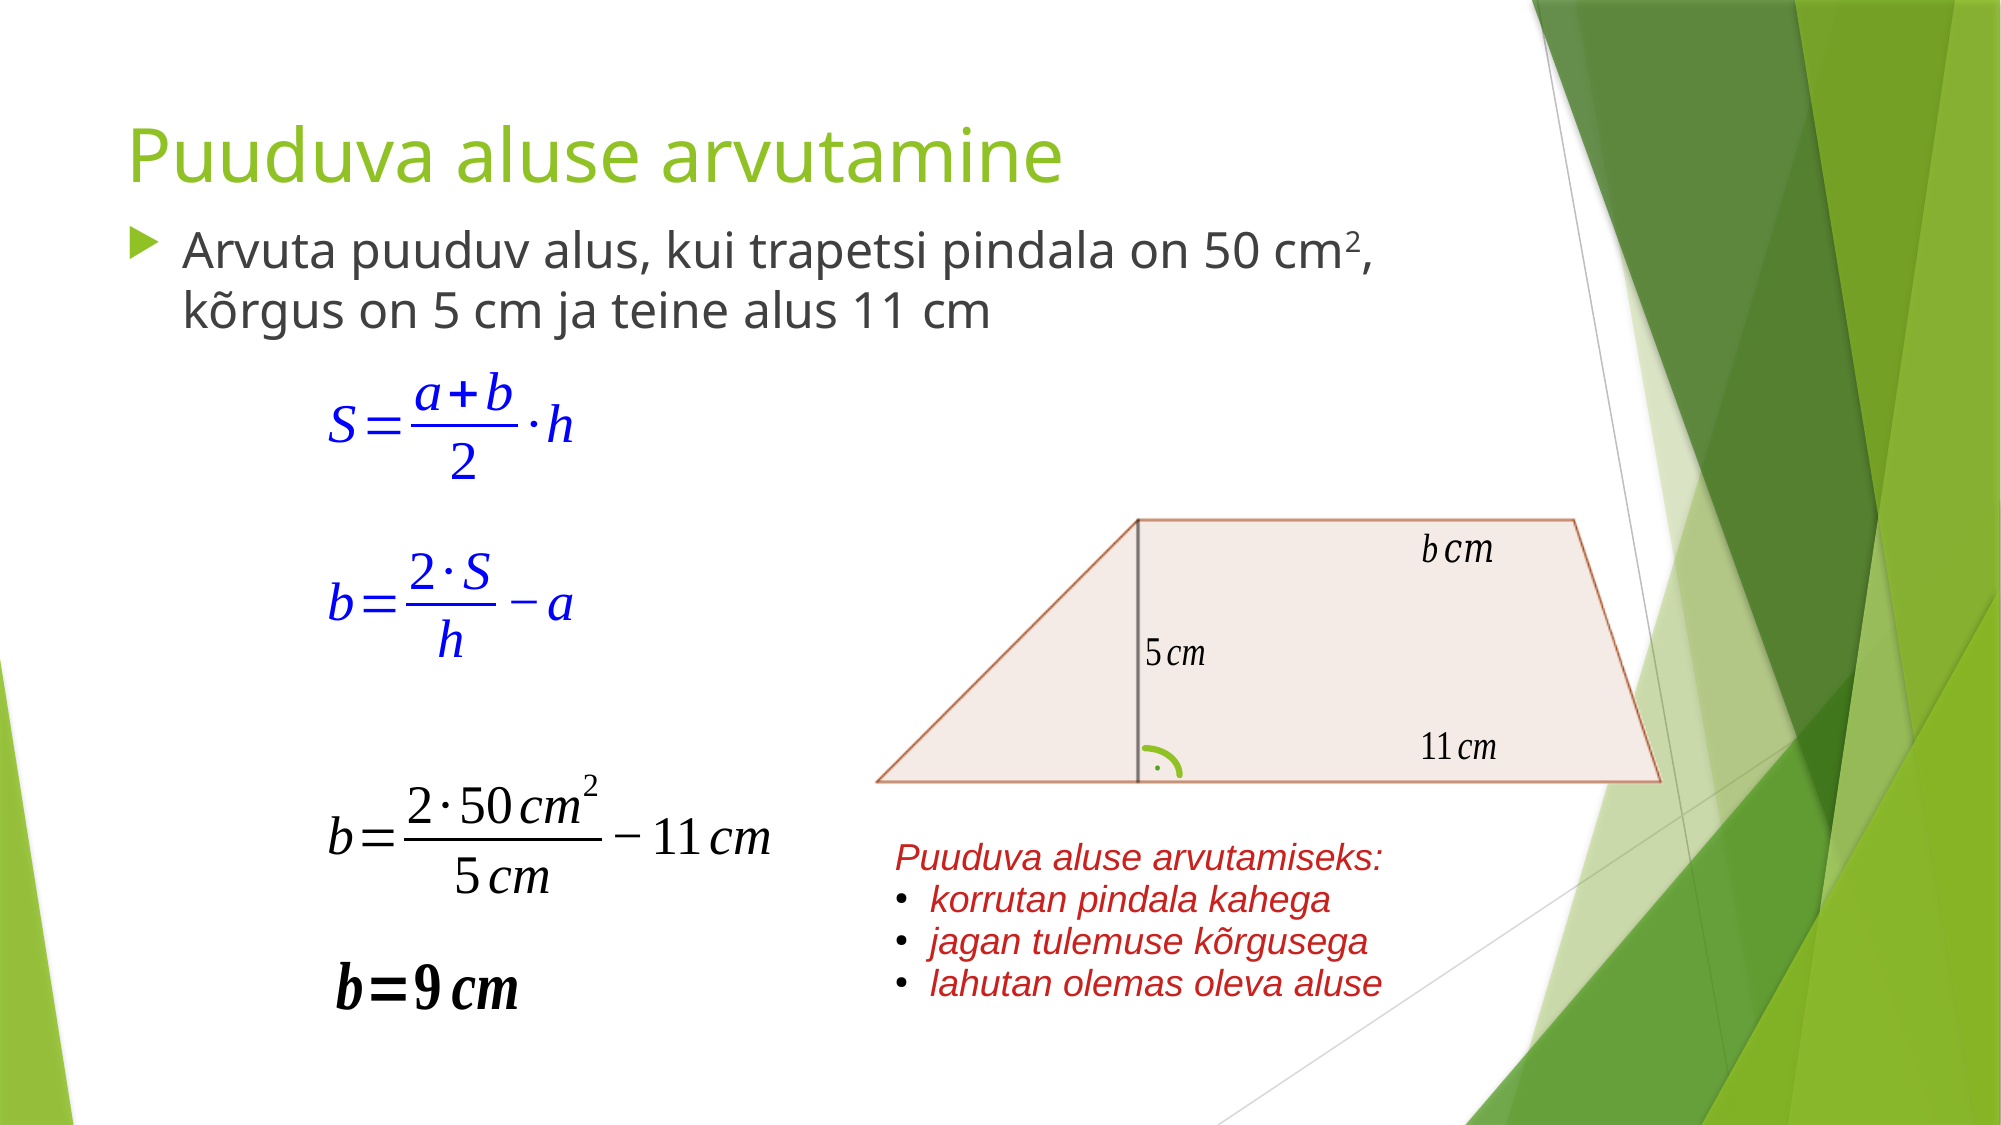

# Puuduva aluse arvutamine
Arvuta puuduv alus, kui trapetsi pindala on 50 cm2, kõrgus on 5 cm ja teine alus 11 cm
.
Puuduva aluse arvutamiseks:
korrutan pindala kahega
jagan tulemuse kõrgusega
lahutan olemas oleva aluse